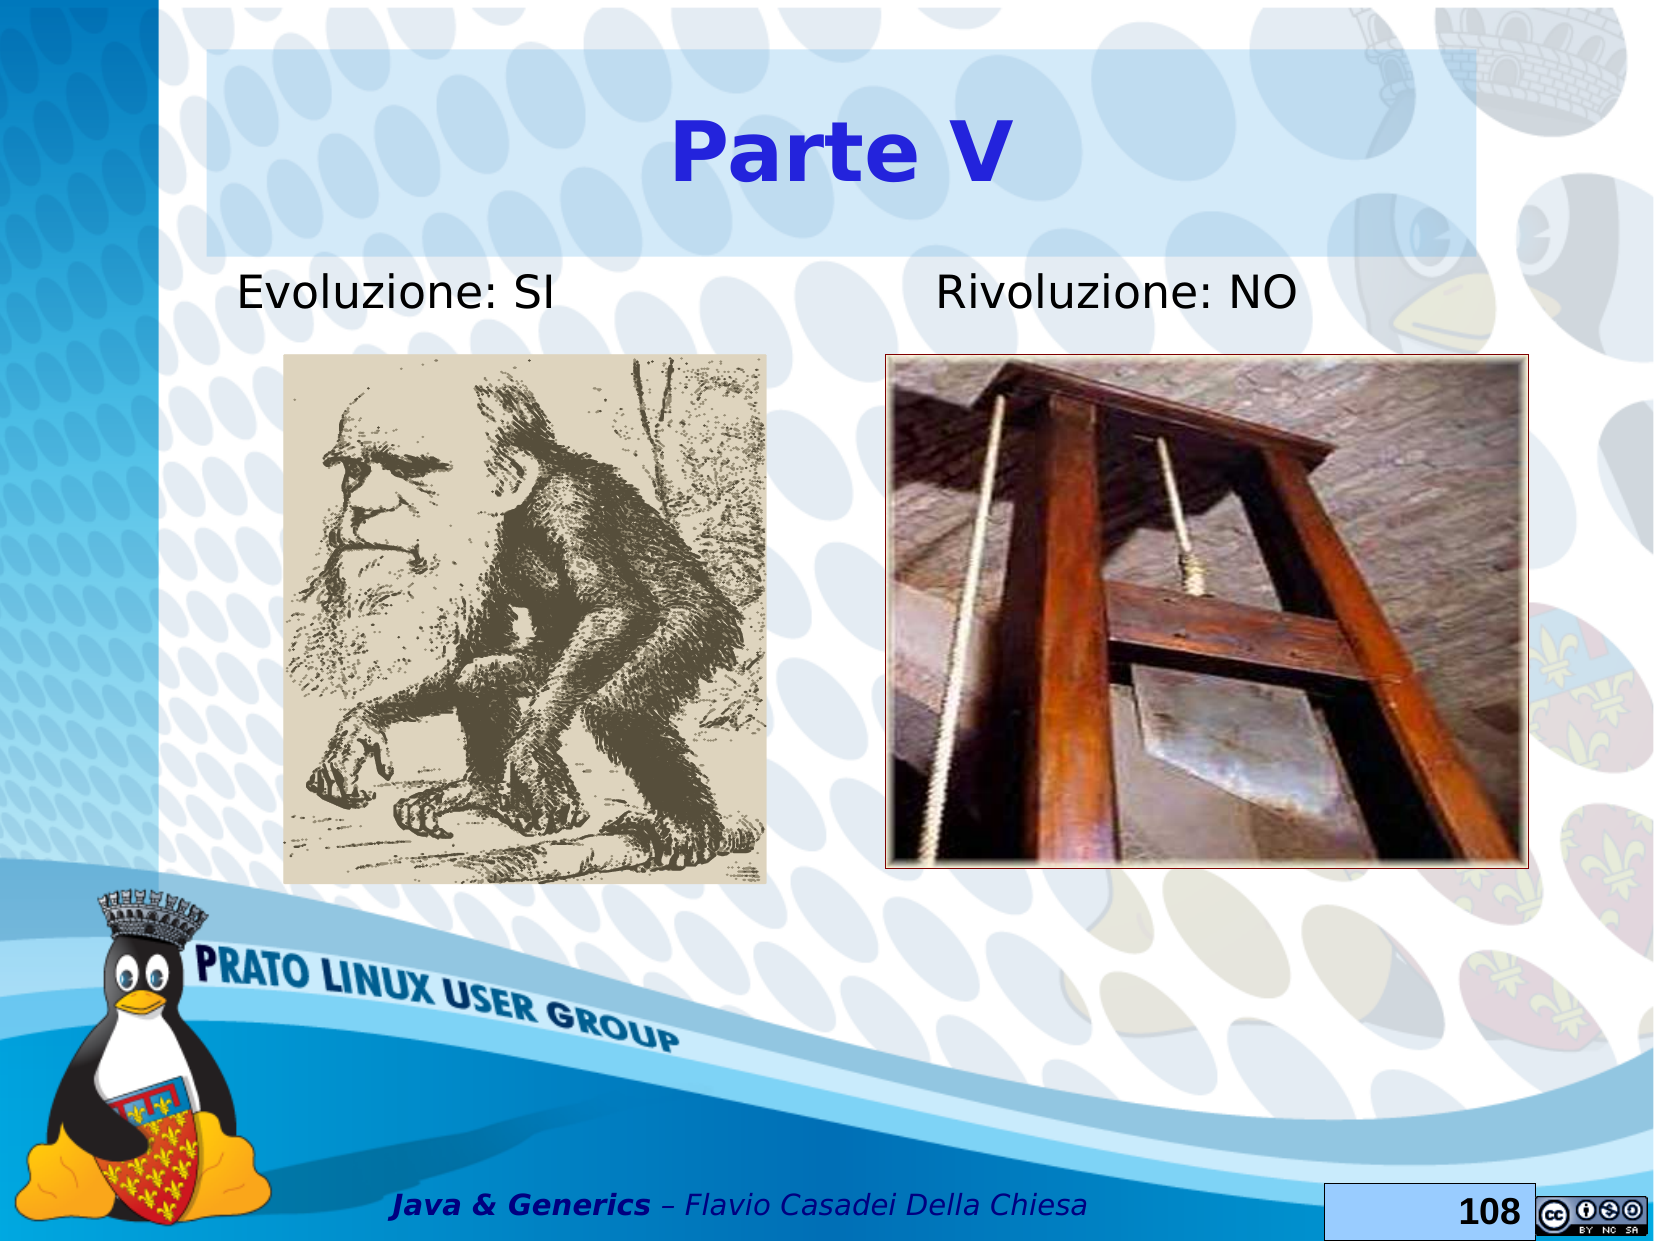

# Parte V
Evoluzione: SI
Rivoluzione: NO